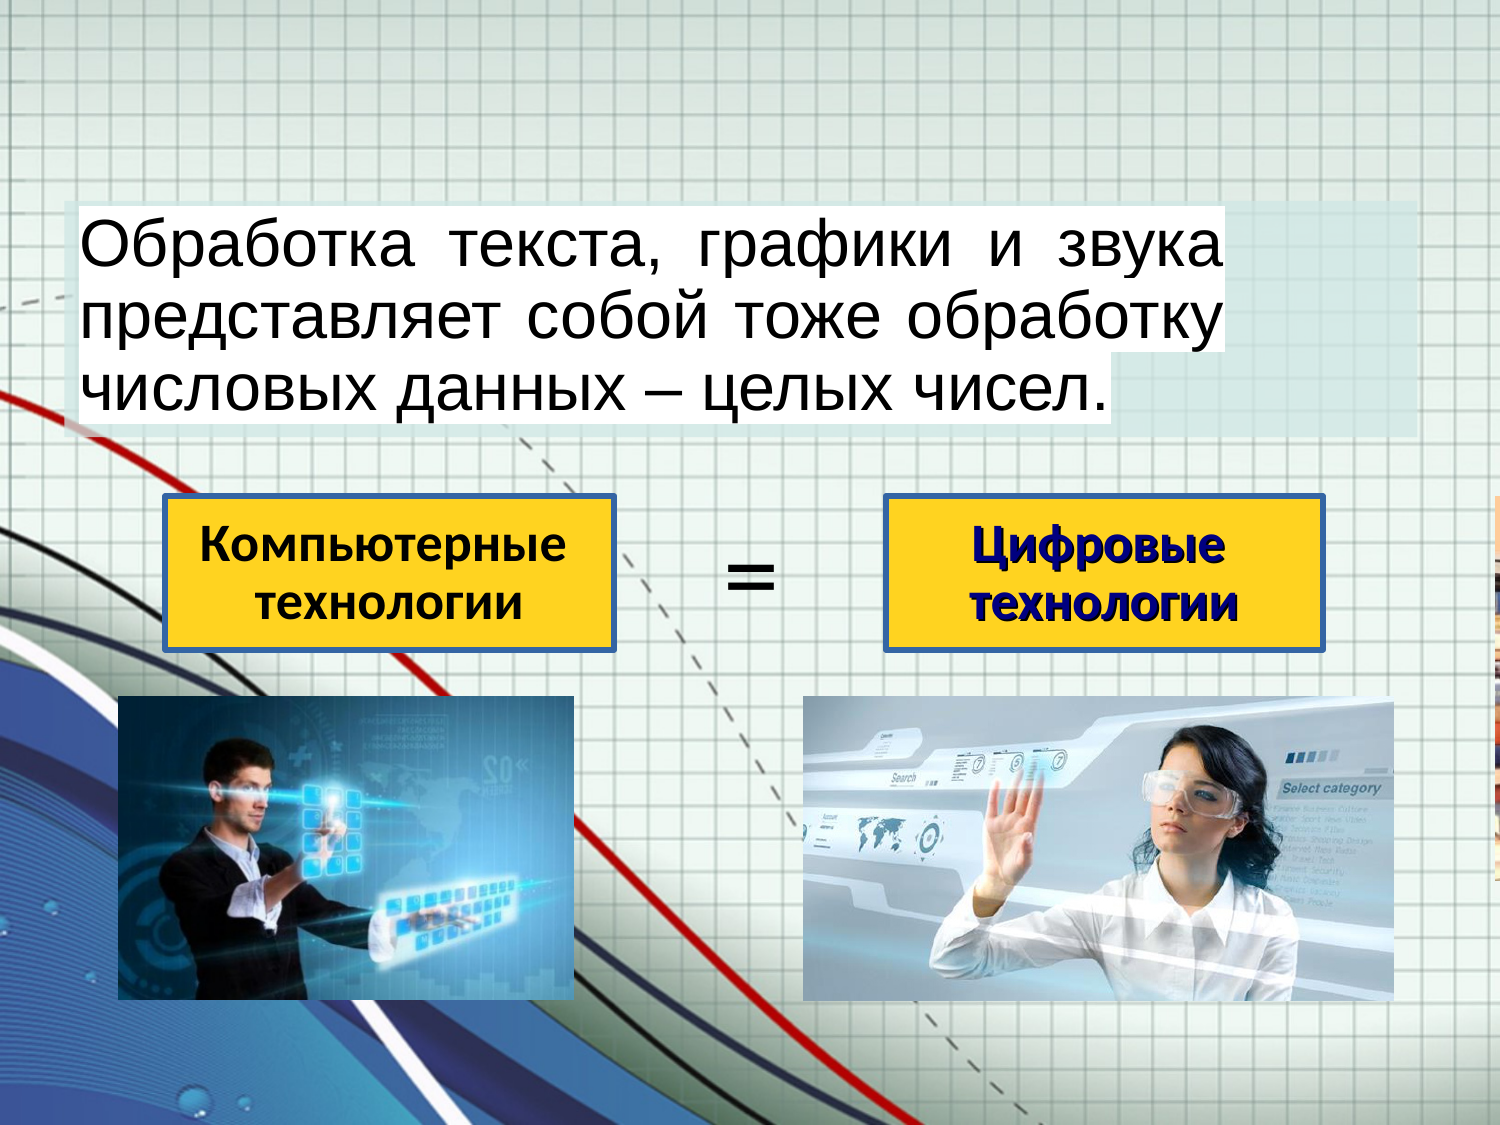

# Обработка текста, графики и звука представляет собой тоже обработку числовых данных – целых чисел.
=
Компьютерные
технологии
Цифровые
технологии